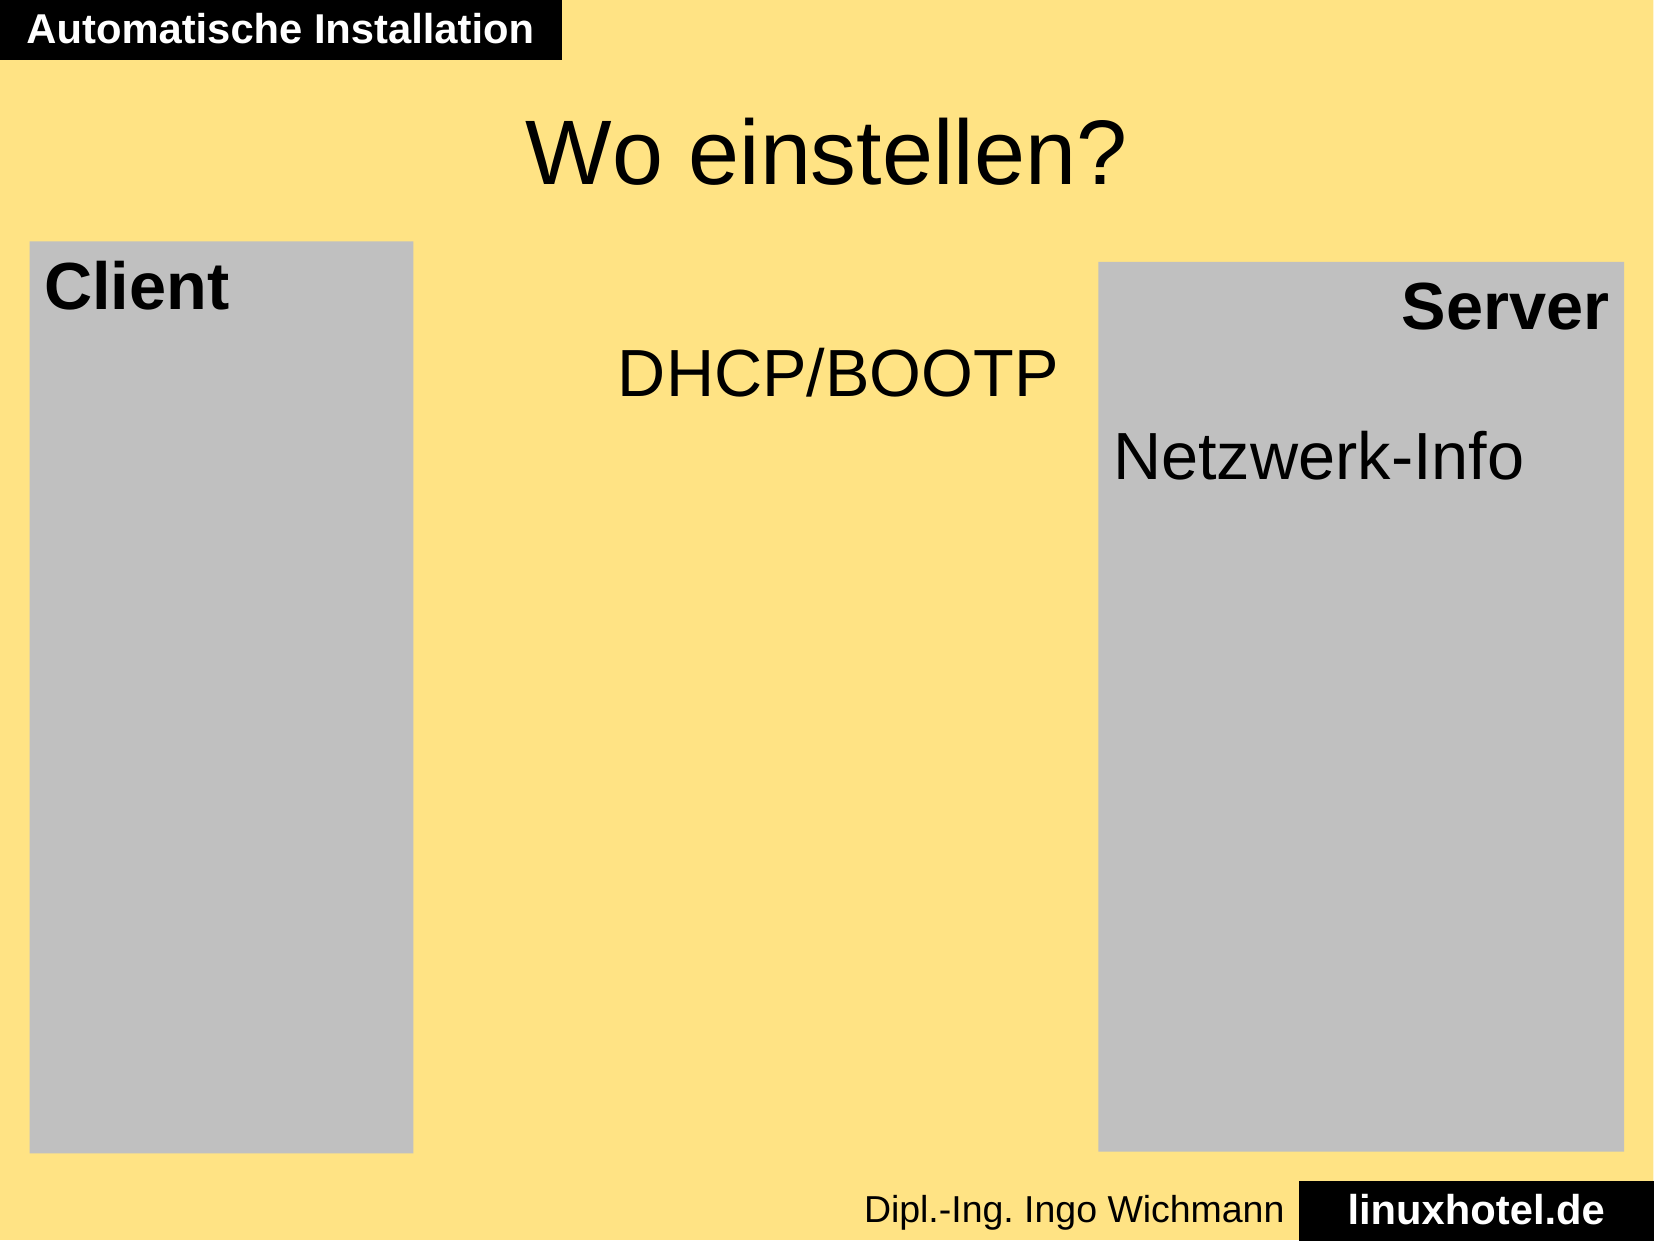

Automatische Installation
# Wo einstellen?
DHCP/BOOTP
Client
Server
Netzwerk-Info
linuxhotel.de
Dipl.-Ing. Ingo Wichmann